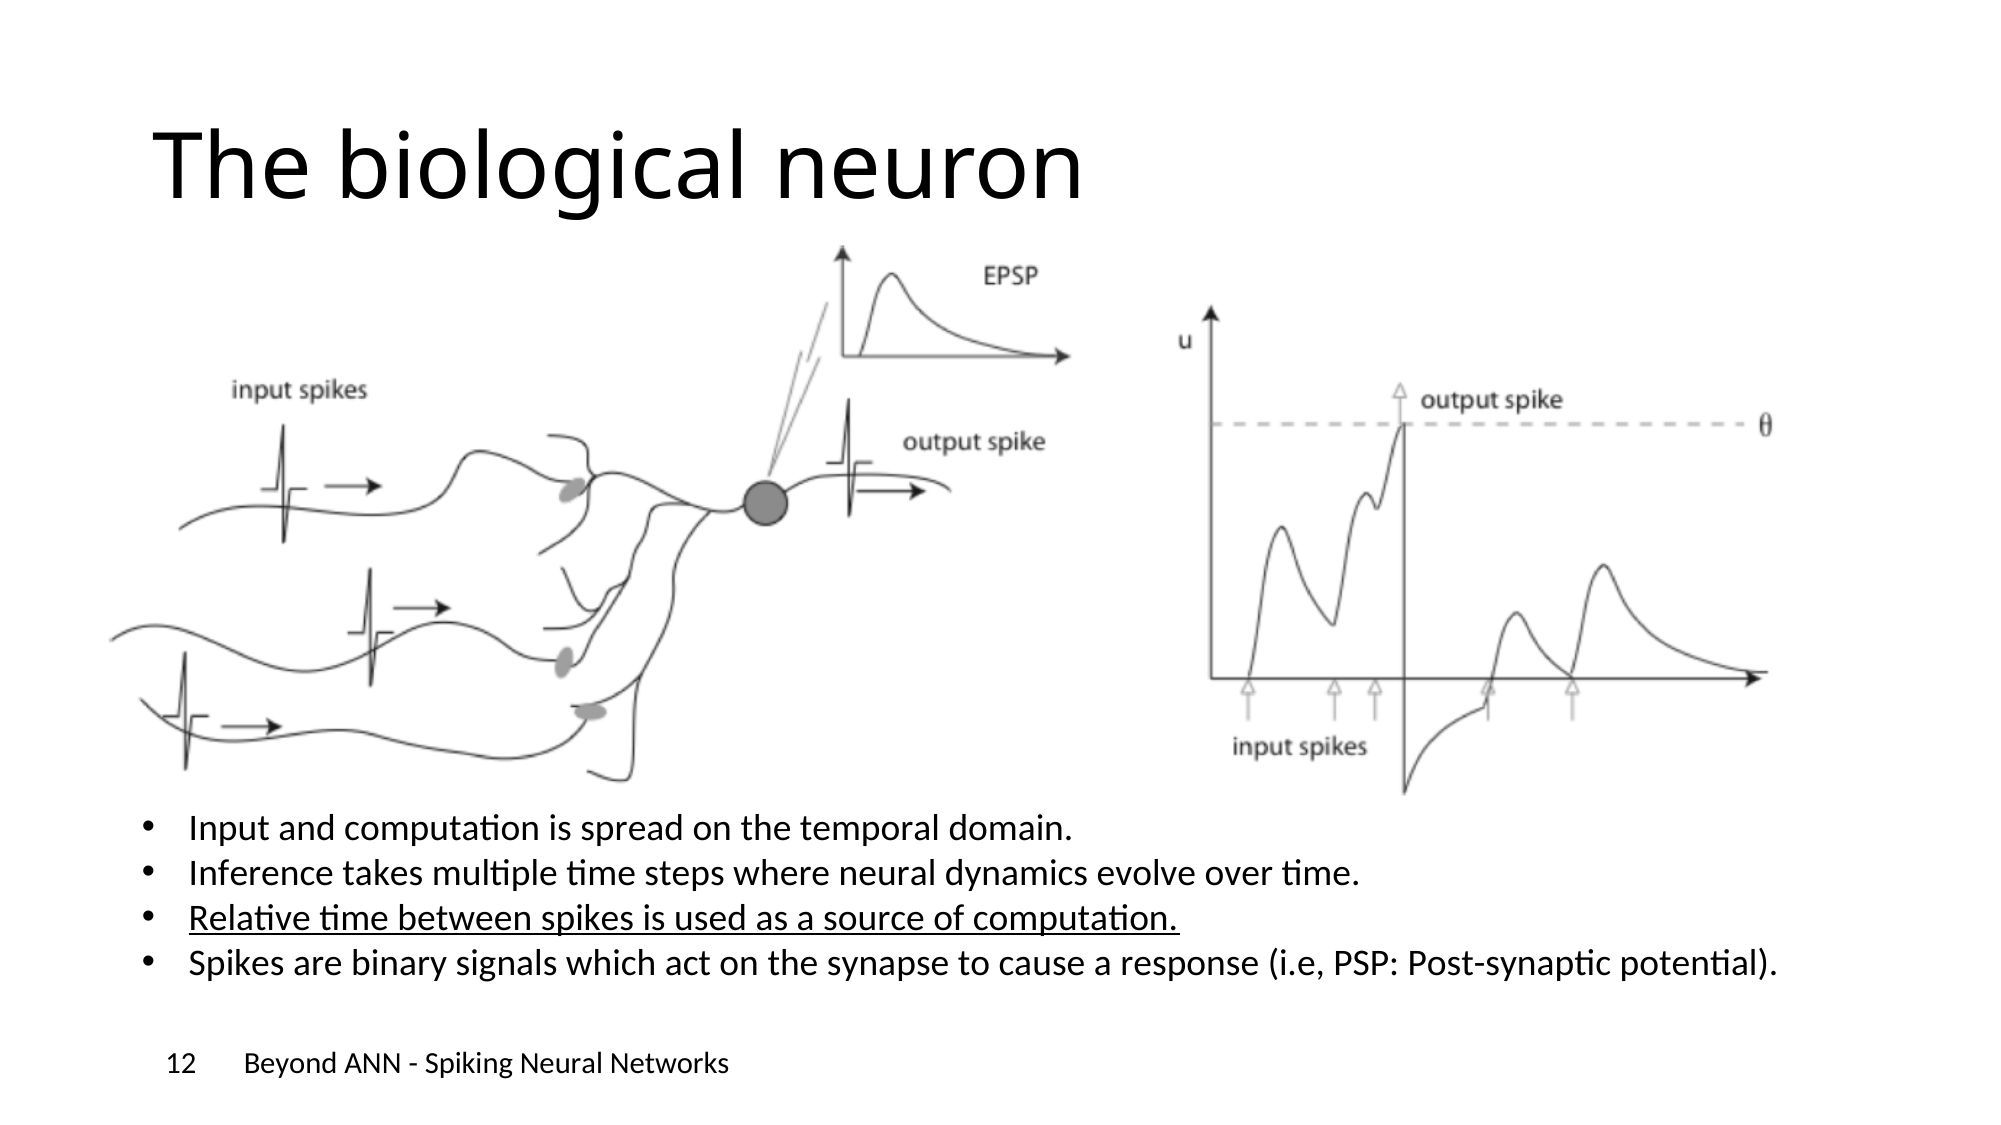

# The biological neuron
Input and computation is spread on the temporal domain.
Inference takes multiple time steps where neural dynamics evolve over time.
Relative time between spikes is used as a source of computation.
Spikes are binary signals which act on the synapse to cause a response (i.e, PSP: Post-synaptic potential).
Beyond ANN - Spiking Neural Networks
12